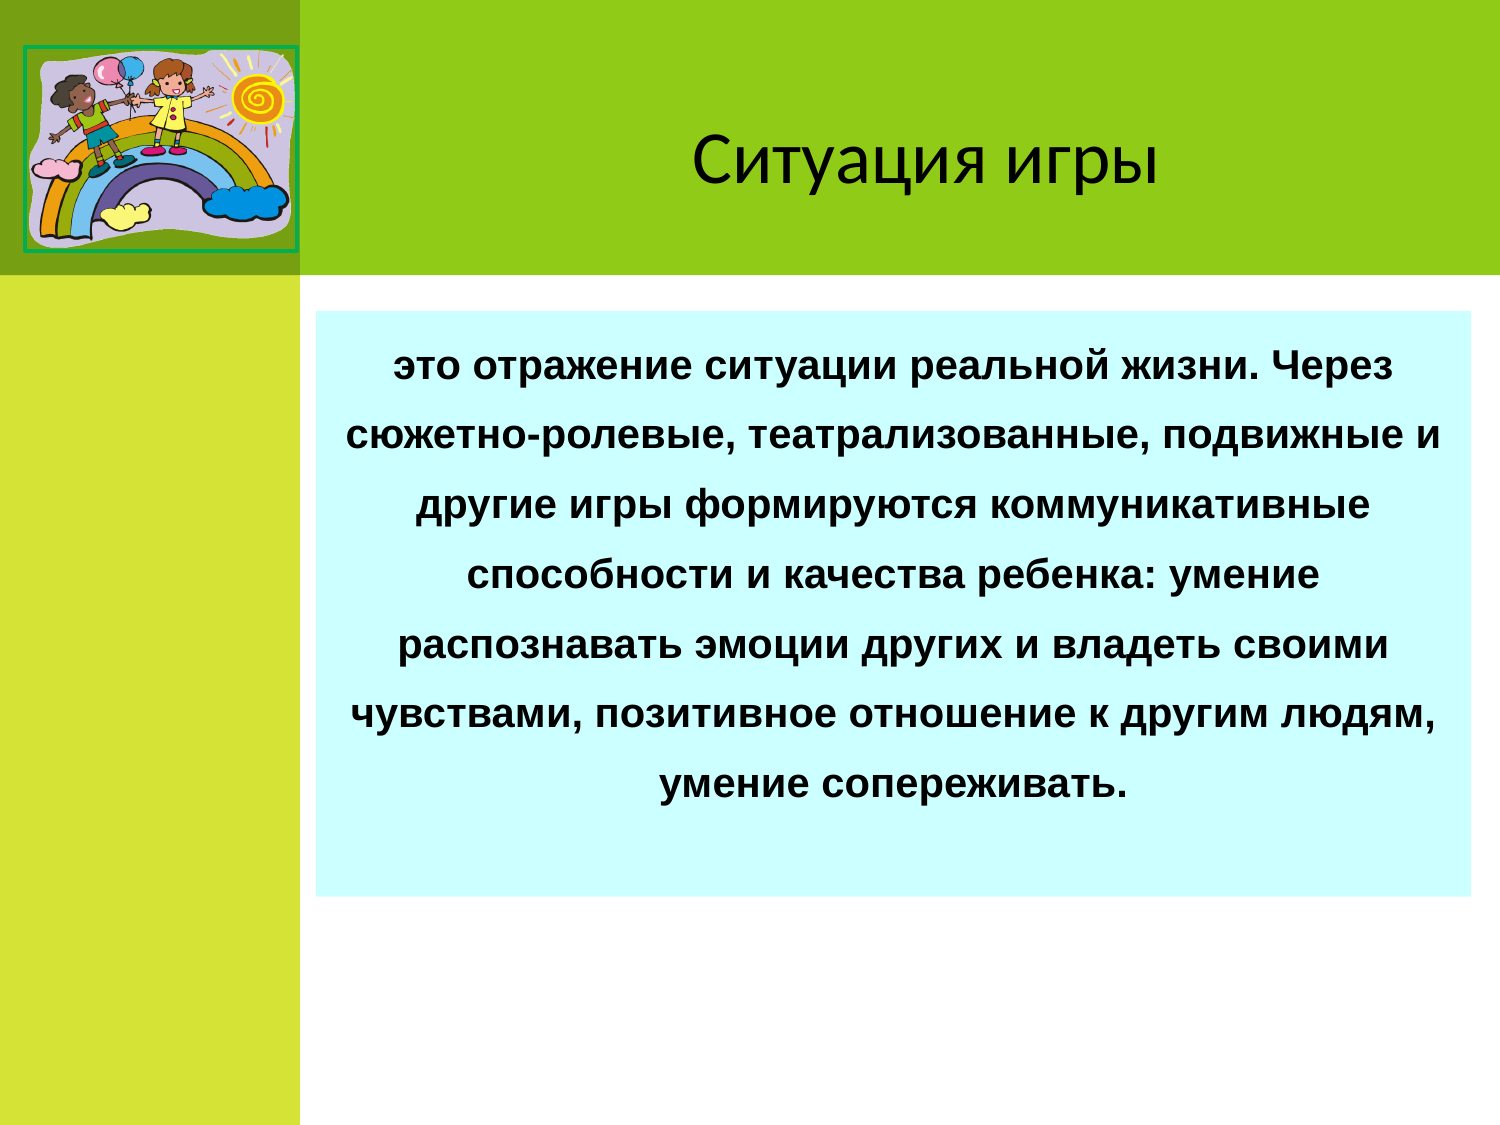

# Ситуация игры
это отражение ситуации реальной жизни. Через сюжетно-ролевые, театрализованные, подвижные и другие игры формируются коммуникативные способности и качества ребенка: умение распознавать эмоции других и владеть своими чувствами, позитивное отношение к другим людям, умение сопереживать.